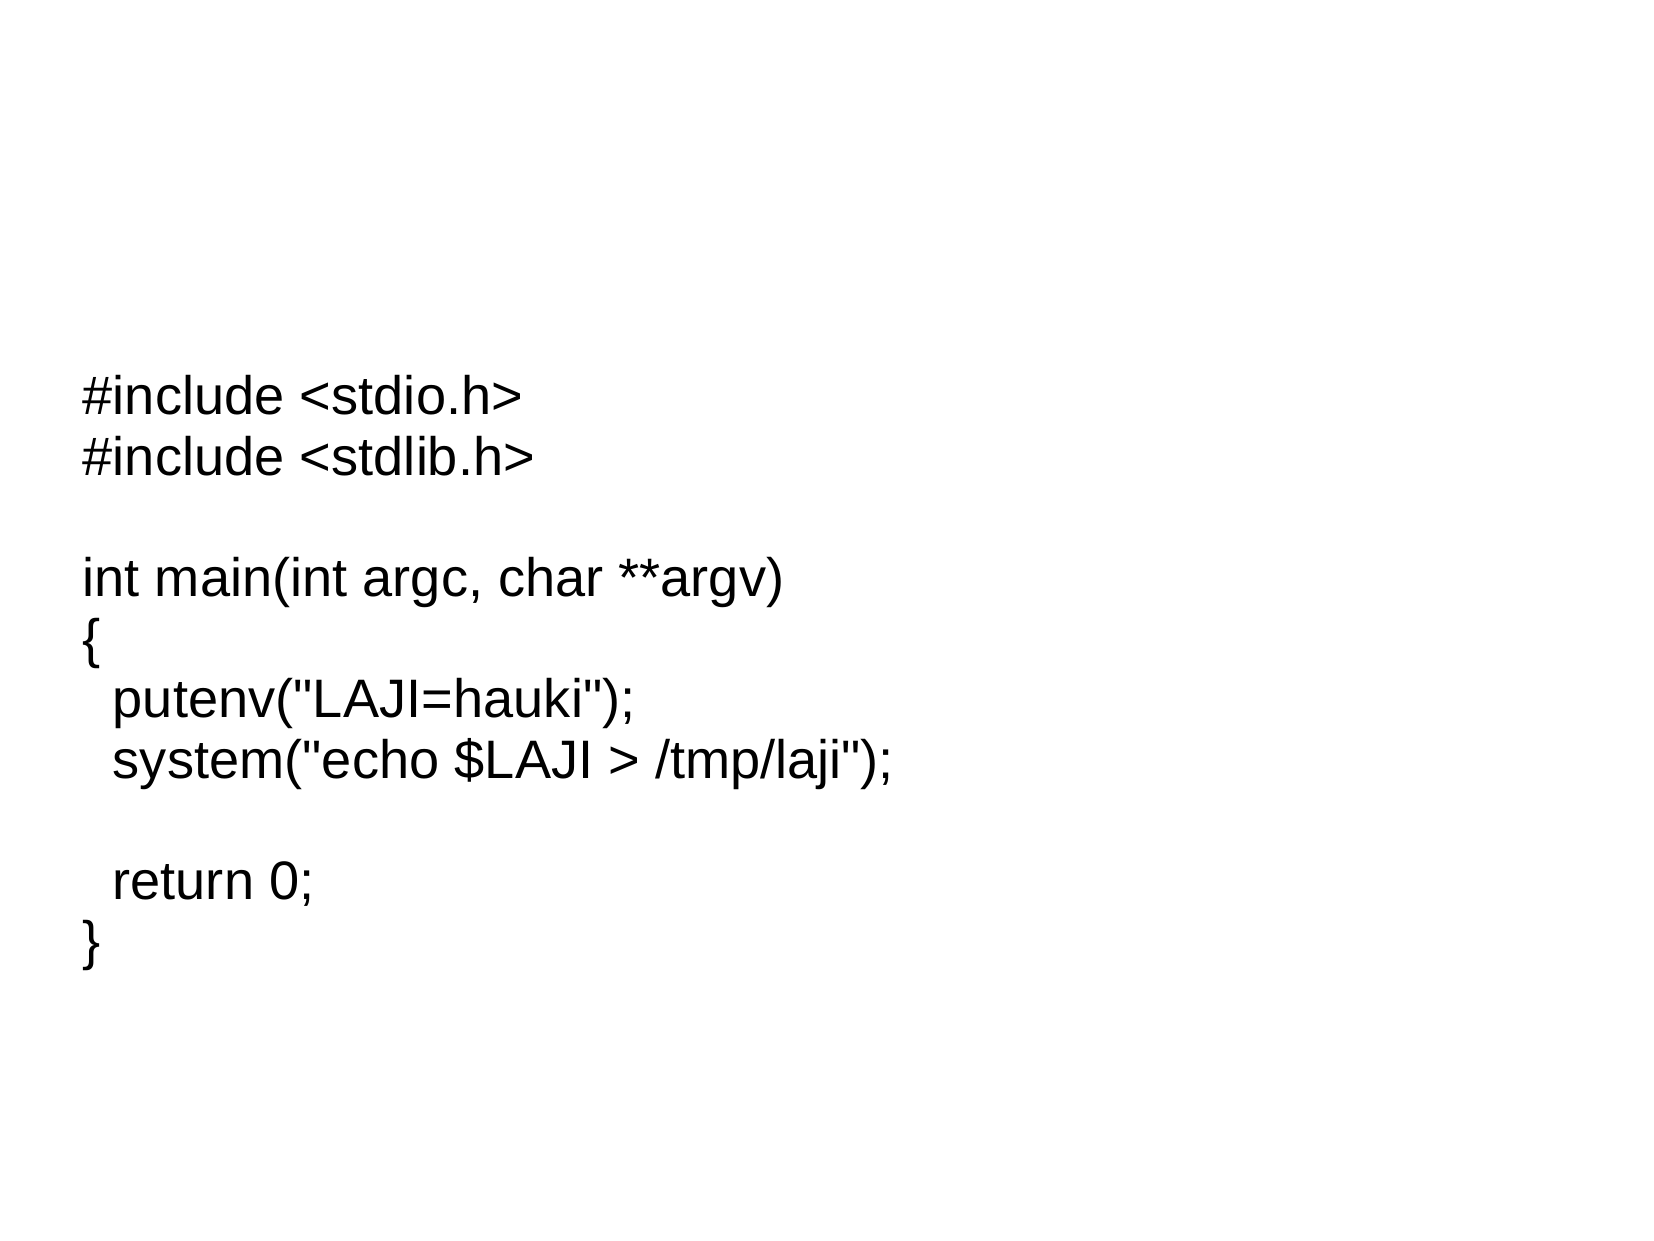

#include <stdio.h>
#include <stdlib.h>
int main(int argc, char **argv)
{
 putenv("LAJI=hauki");
 system("echo $LAJI > /tmp/laji");
 return 0;
}